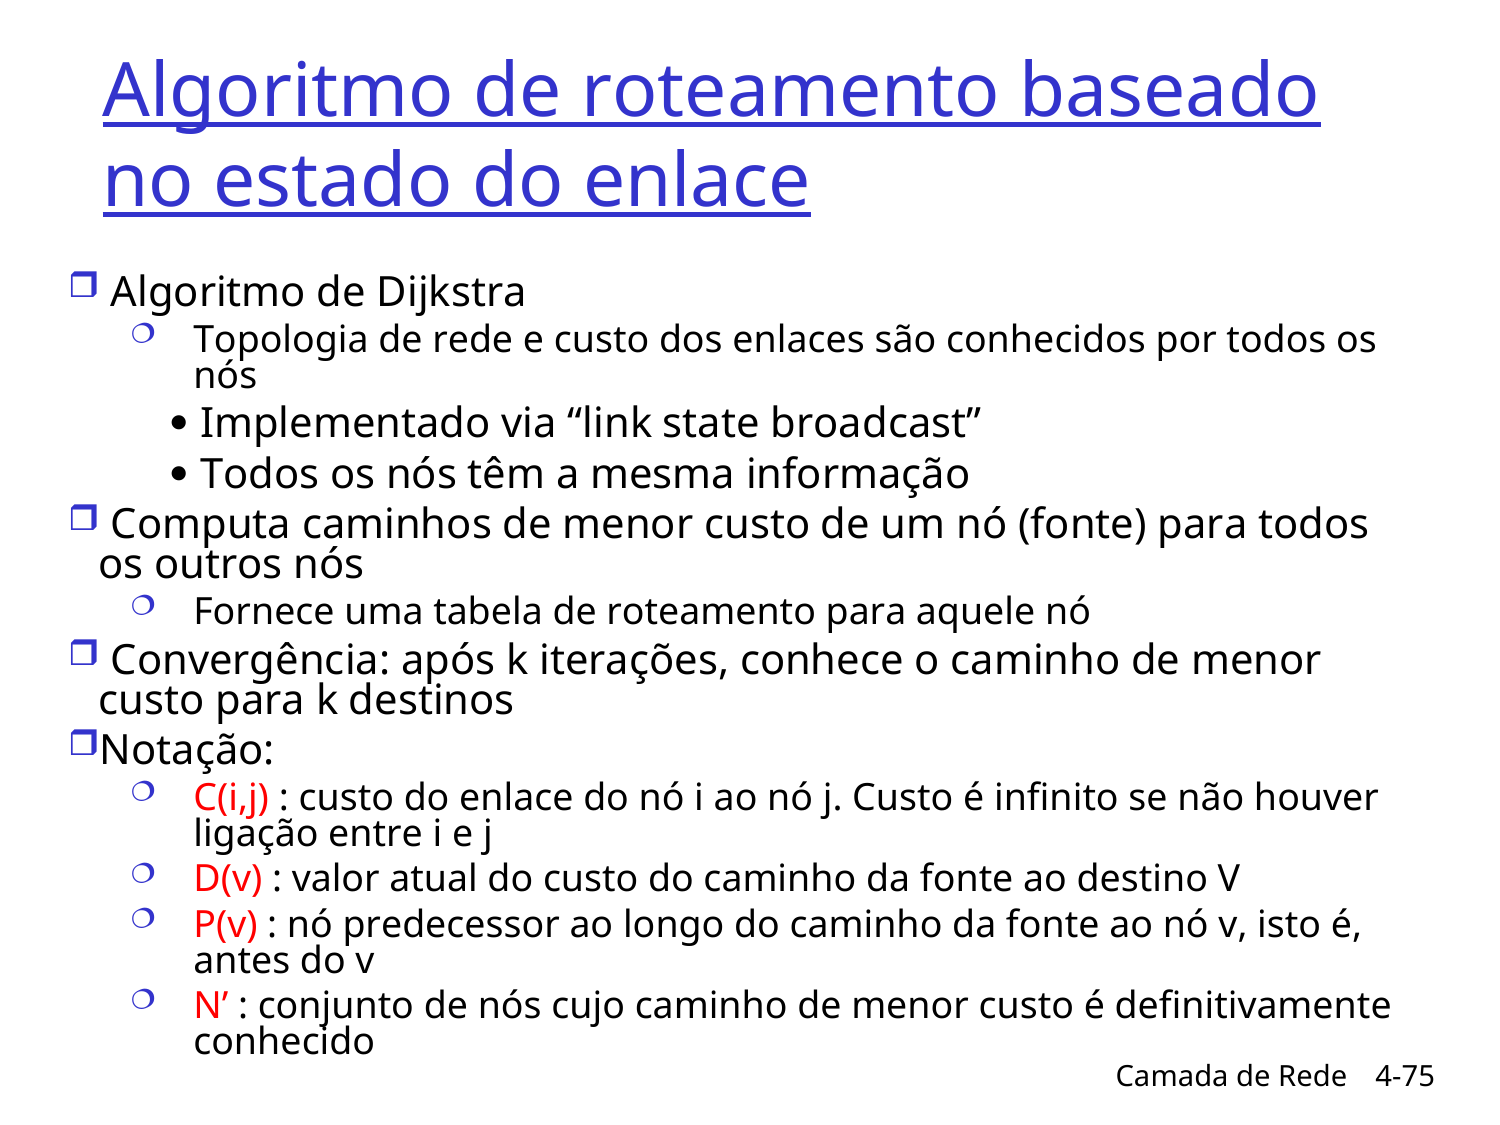

Algoritmo de roteamento baseado no estado do enlace
 Algoritmo de Dijkstra
Topologia de rede e custo dos enlaces são conhecidos por todos os nós
		 Implementado via “link state broadcast”
		 Todos os nós têm a mesma informação
 Computa caminhos de menor custo de um nó (fonte) para todos os outros nós
Fornece uma tabela de roteamento para aquele nó
 Convergência: após k iterações, conhece o caminho de menor custo para k destinos
Notação:
C(i,j) : custo do enlace do nó i ao nó j. Custo é infinito se não houver ligação entre i e j
D(v) : valor atual do custo do caminho da fonte ao destino V
P(v) : nó predecessor ao longo do caminho da fonte ao nó v, isto é, antes do v
N’ : conjunto de nós cujo caminho de menor custo é definitivamente conhecido
Camada de Rede